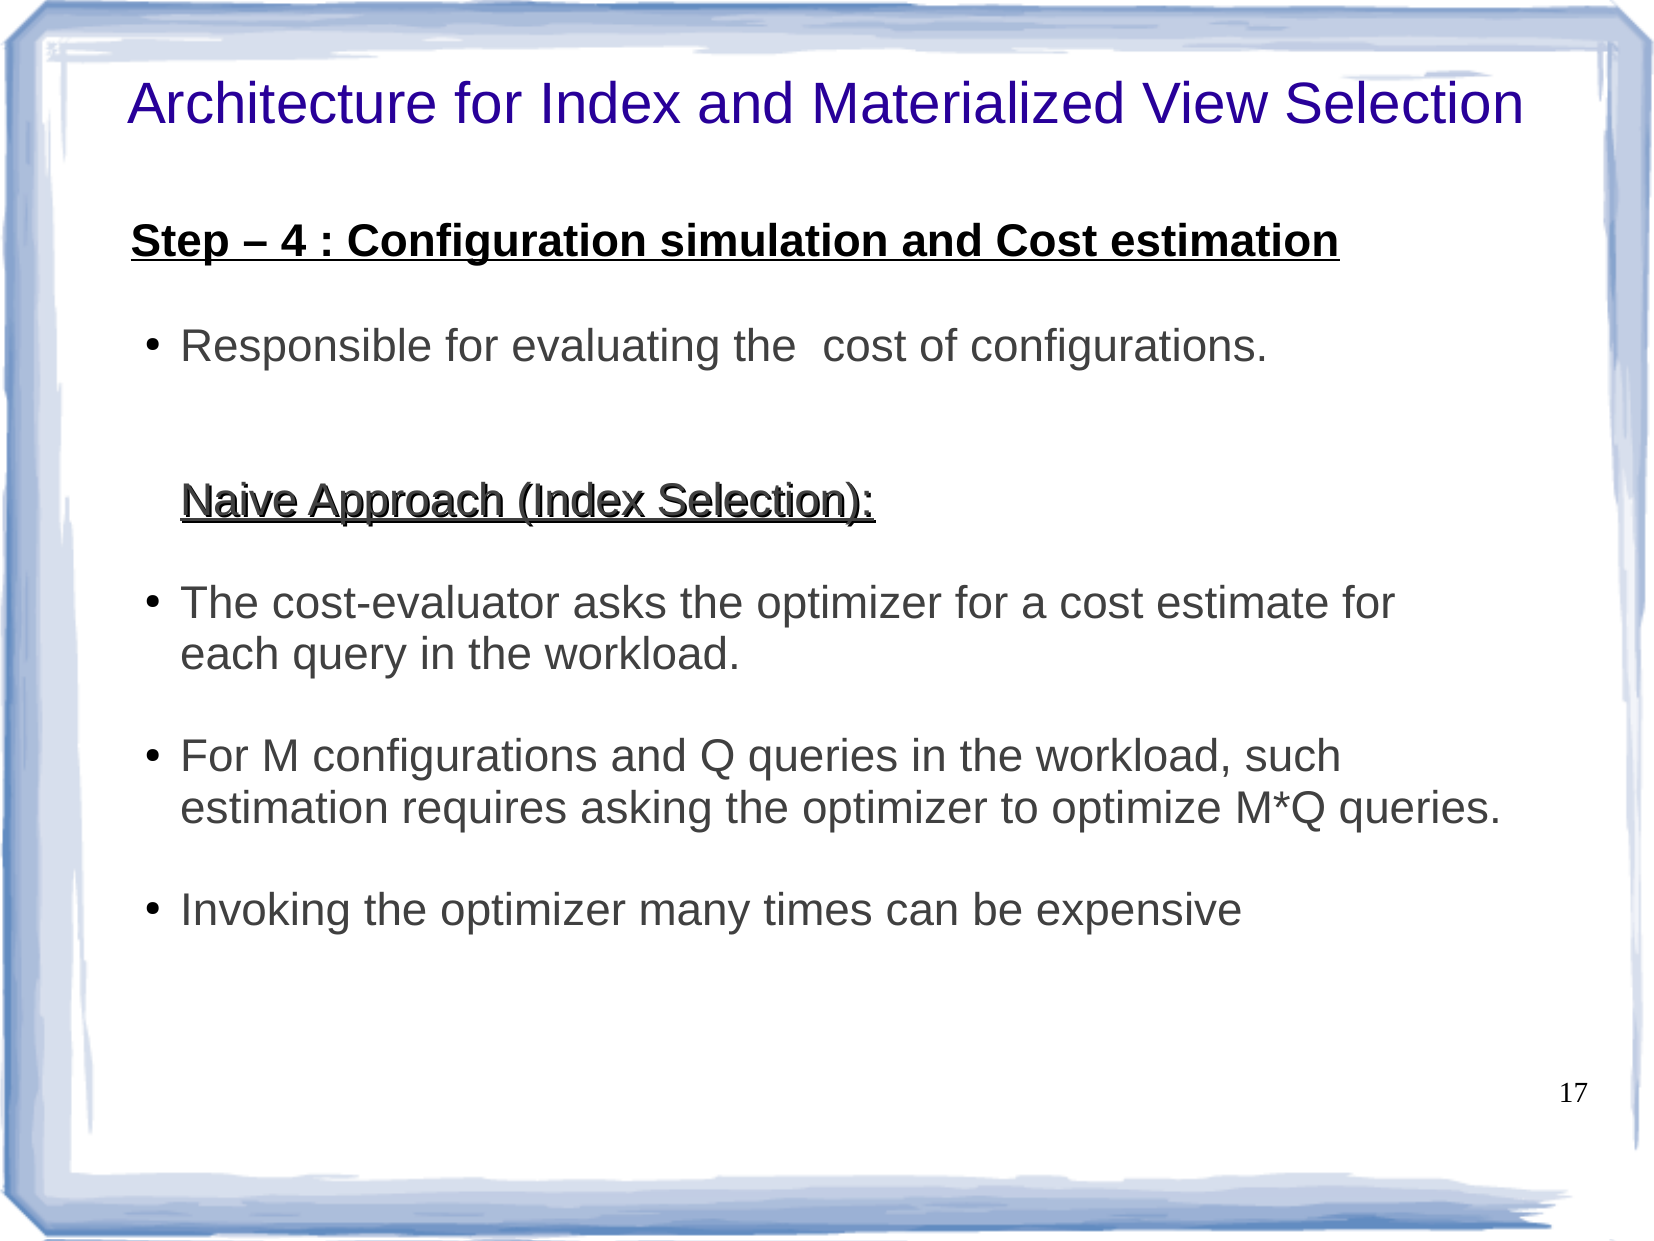

# Architecture for Index and Materialized View Selection
Step – 4 : Configuration simulation and Cost estimation
Responsible for evaluating the cost of configurations.
Naive Approach (Index Selection):
The cost-evaluator asks the optimizer for a cost estimate for
each query in the workload.
For M configurations and Q queries in the workload, such
estimation requires asking the optimizer to optimize M*Q queries.
Invoking the optimizer many times can be expensive
17